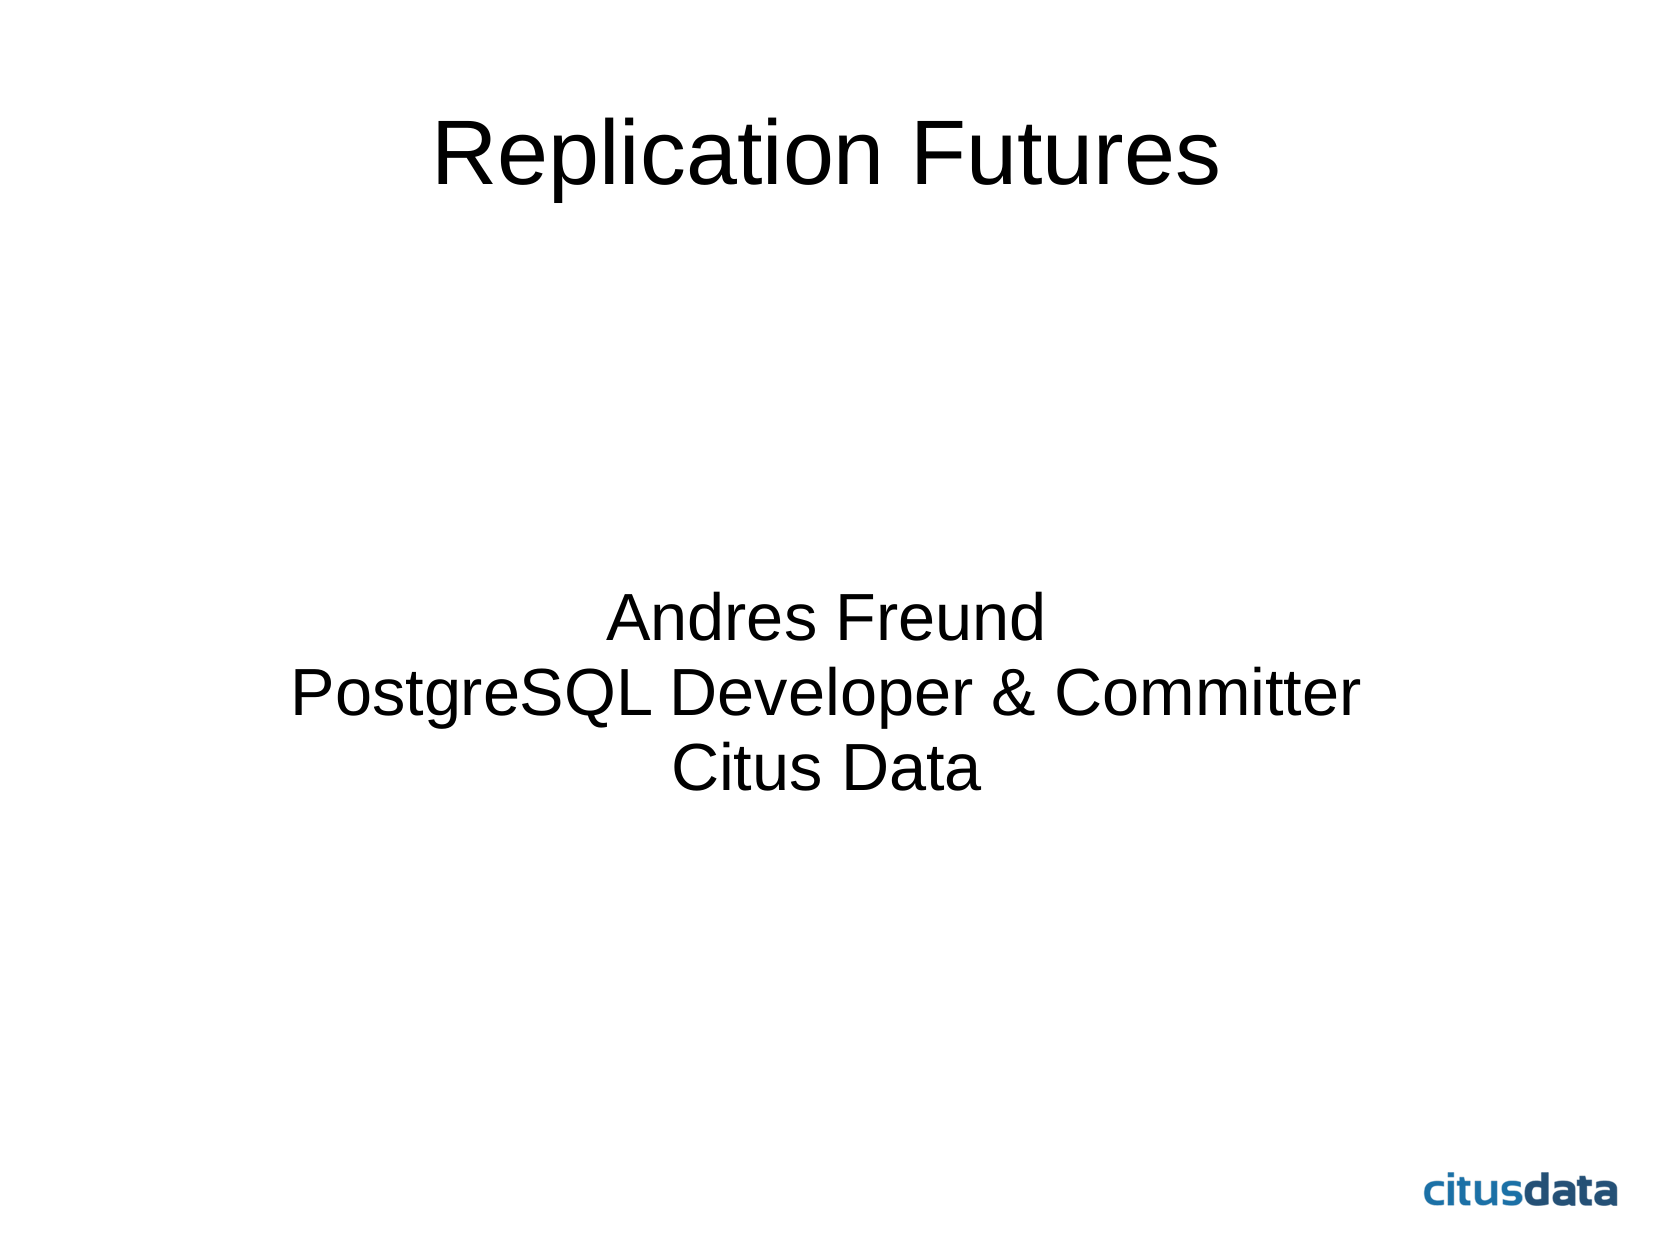

# Replication Futures
Andres Freund
PostgreSQL Developer & Committer
Citus Data